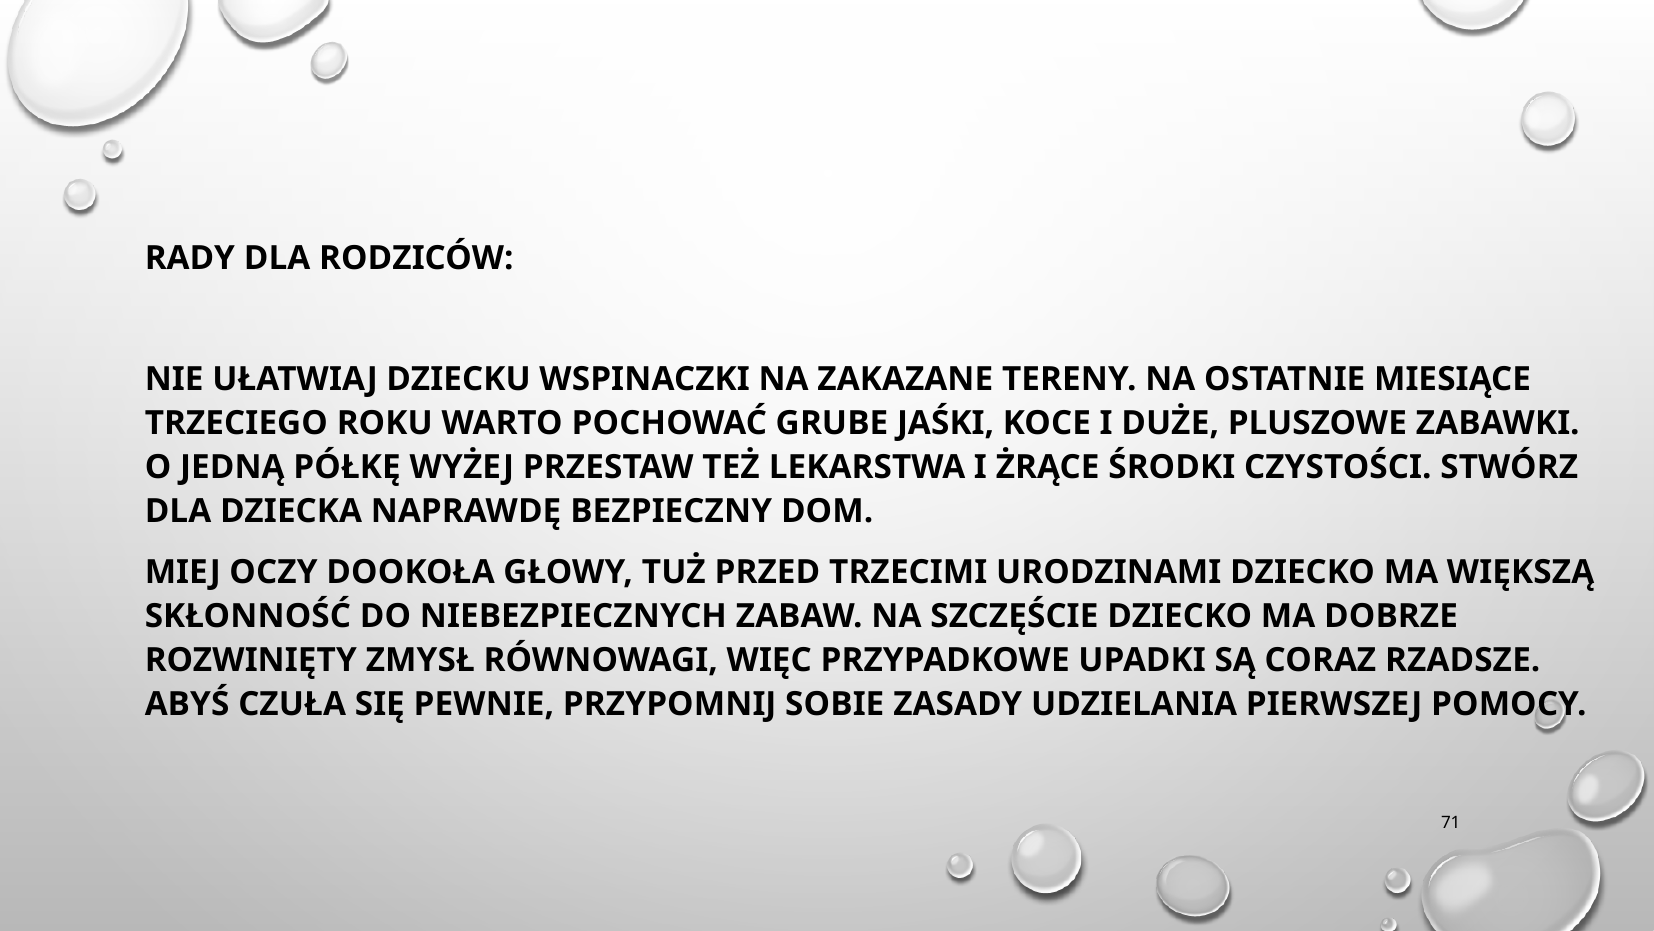

# Rady dla rodziców:
Nie ułatwiaj dziecku wspinaczki na zakazane tereny. Na ostatnie miesiące trzeciego roku warto pochować grube jaśki, koce i duże, pluszowe zabawki. O jedną półkę wyżej przestaw też lekarstwa i żrące środki czystości. Stwórz dla dziecka naprawdę bezpieczny dom.
Miej oczy dookoła głowy, tuż przed trzecimi urodzinami dziecko ma większą skłonność do niebezpiecznych zabaw. Na szczęście dziecko ma dobrze rozwinięty zmysł równowagi, więc przypadkowe upadki są coraz rzadsze. Abyś czuła się pewnie, przypomnij sobie zasady udzielania pierwszej pomocy.